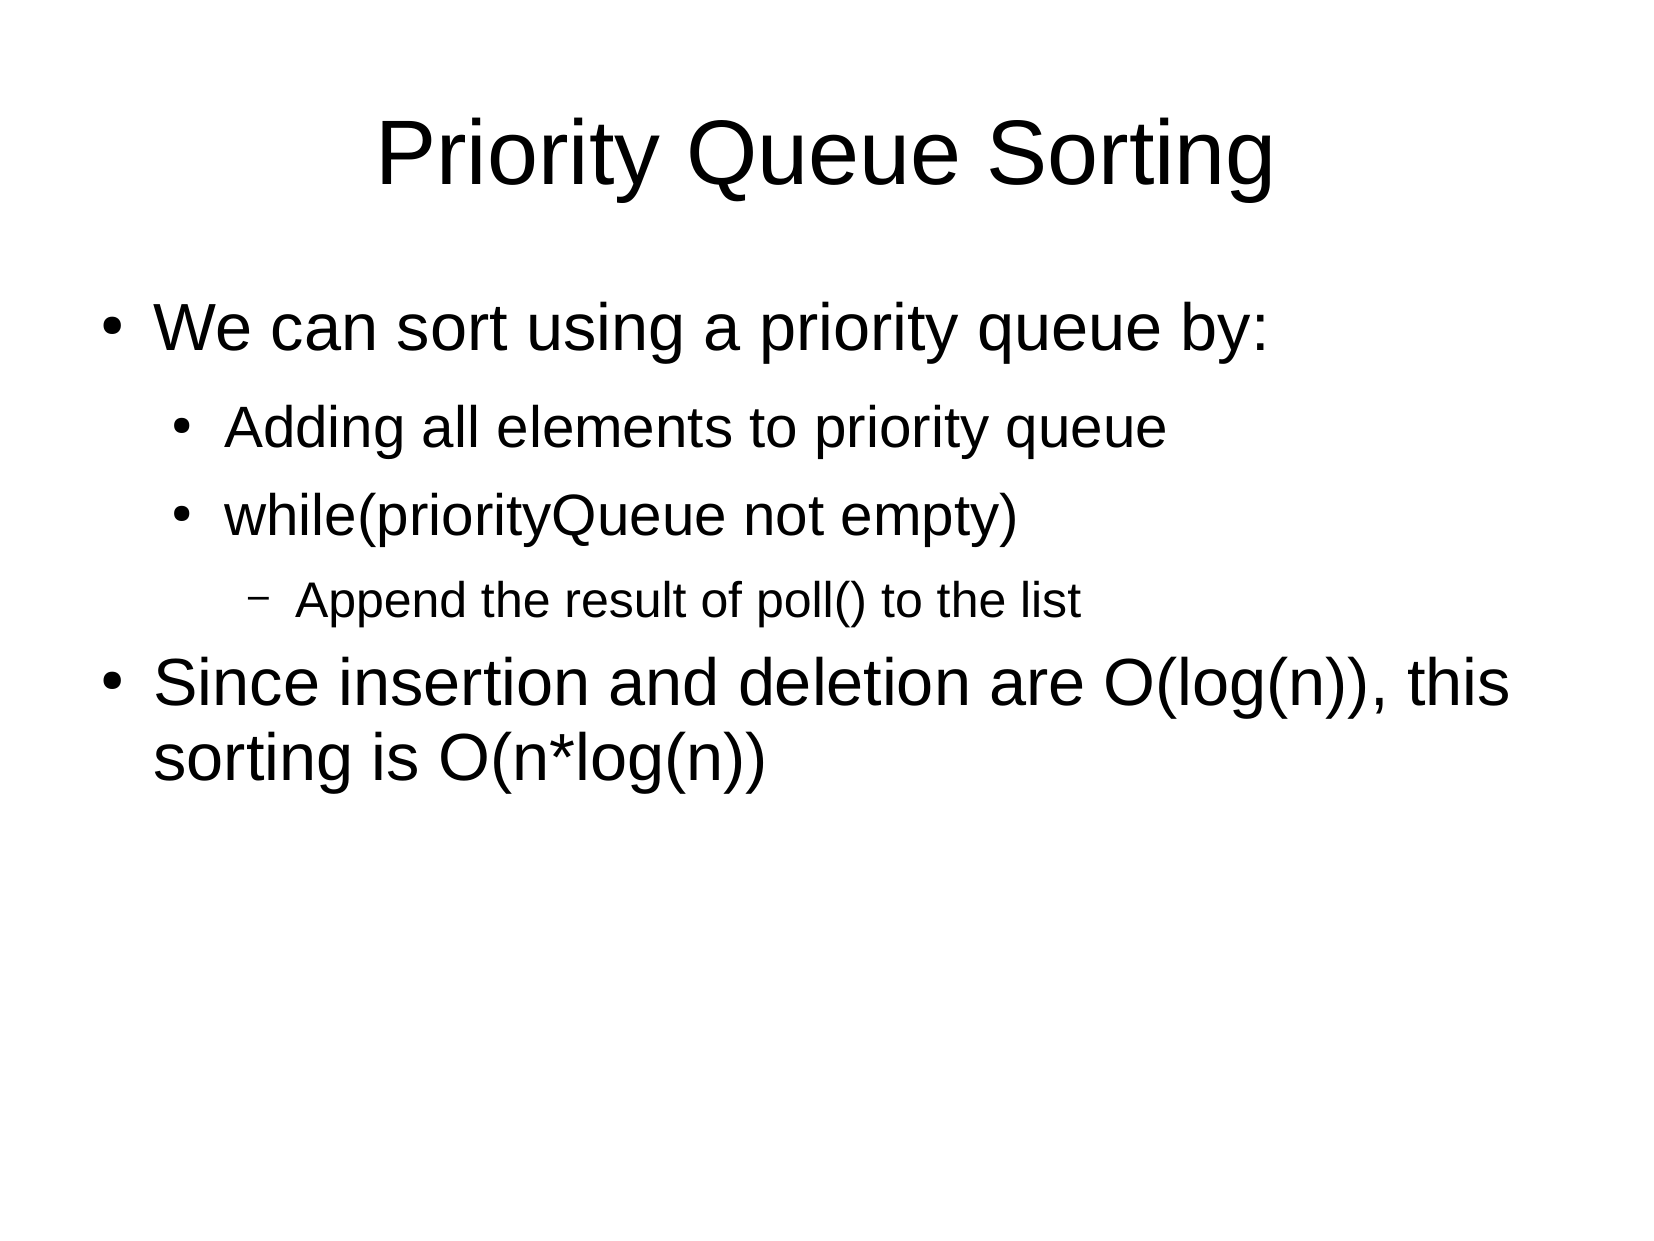

# Priority Queue Sorting
We can sort using a priority queue by:
Adding all elements to priority queue
while(priorityQueue not empty)
Append the result of poll() to the list
Since insertion and deletion are O(log(n)), this sorting is O(n*log(n))